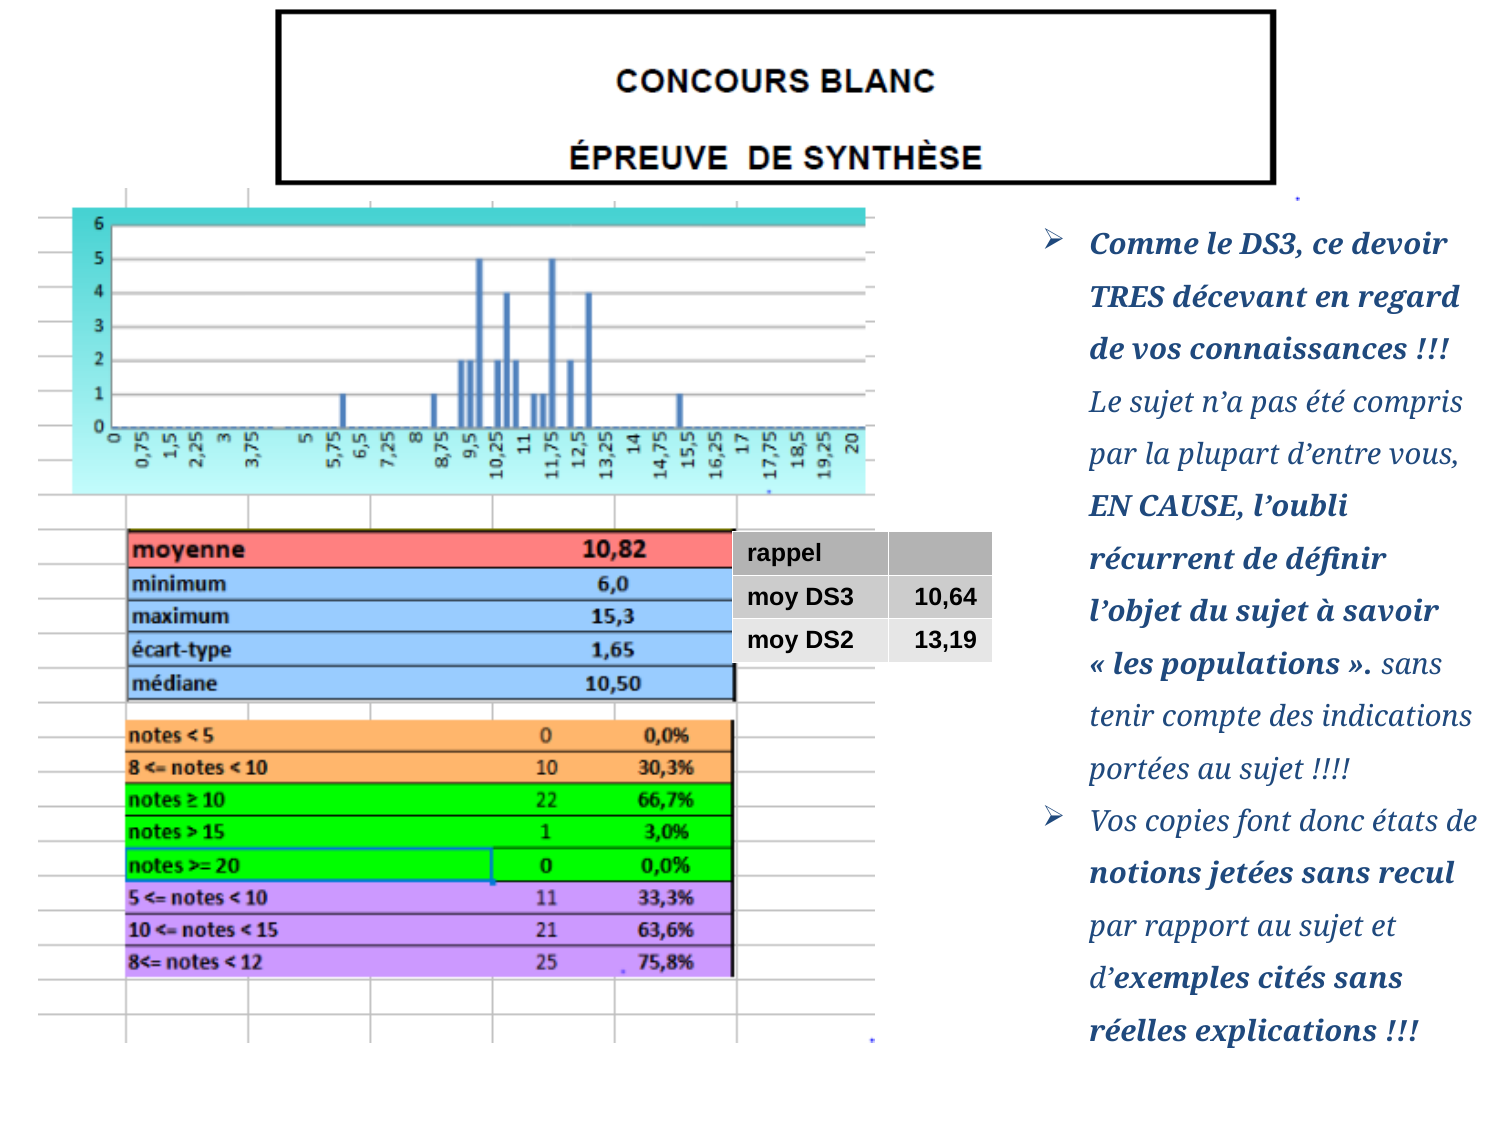

Comme le DS3, ce devoir TRES décevant en regard de vos connaissances !!!
Le sujet n’a pas été compris par la plupart d’entre vous, EN CAUSE, l’oubli récurrent de définir l’objet du sujet à savoir « les populations ». sans tenir compte des indications portées au sujet !!!!
Vos copies font donc états de notions jetées sans recul par rapport au sujet et d’exemples cités sans réelles explications !!!
| rappel | |
| --- | --- |
| moy DS3 | 10,64 |
| moy DS2 | 13,19 |